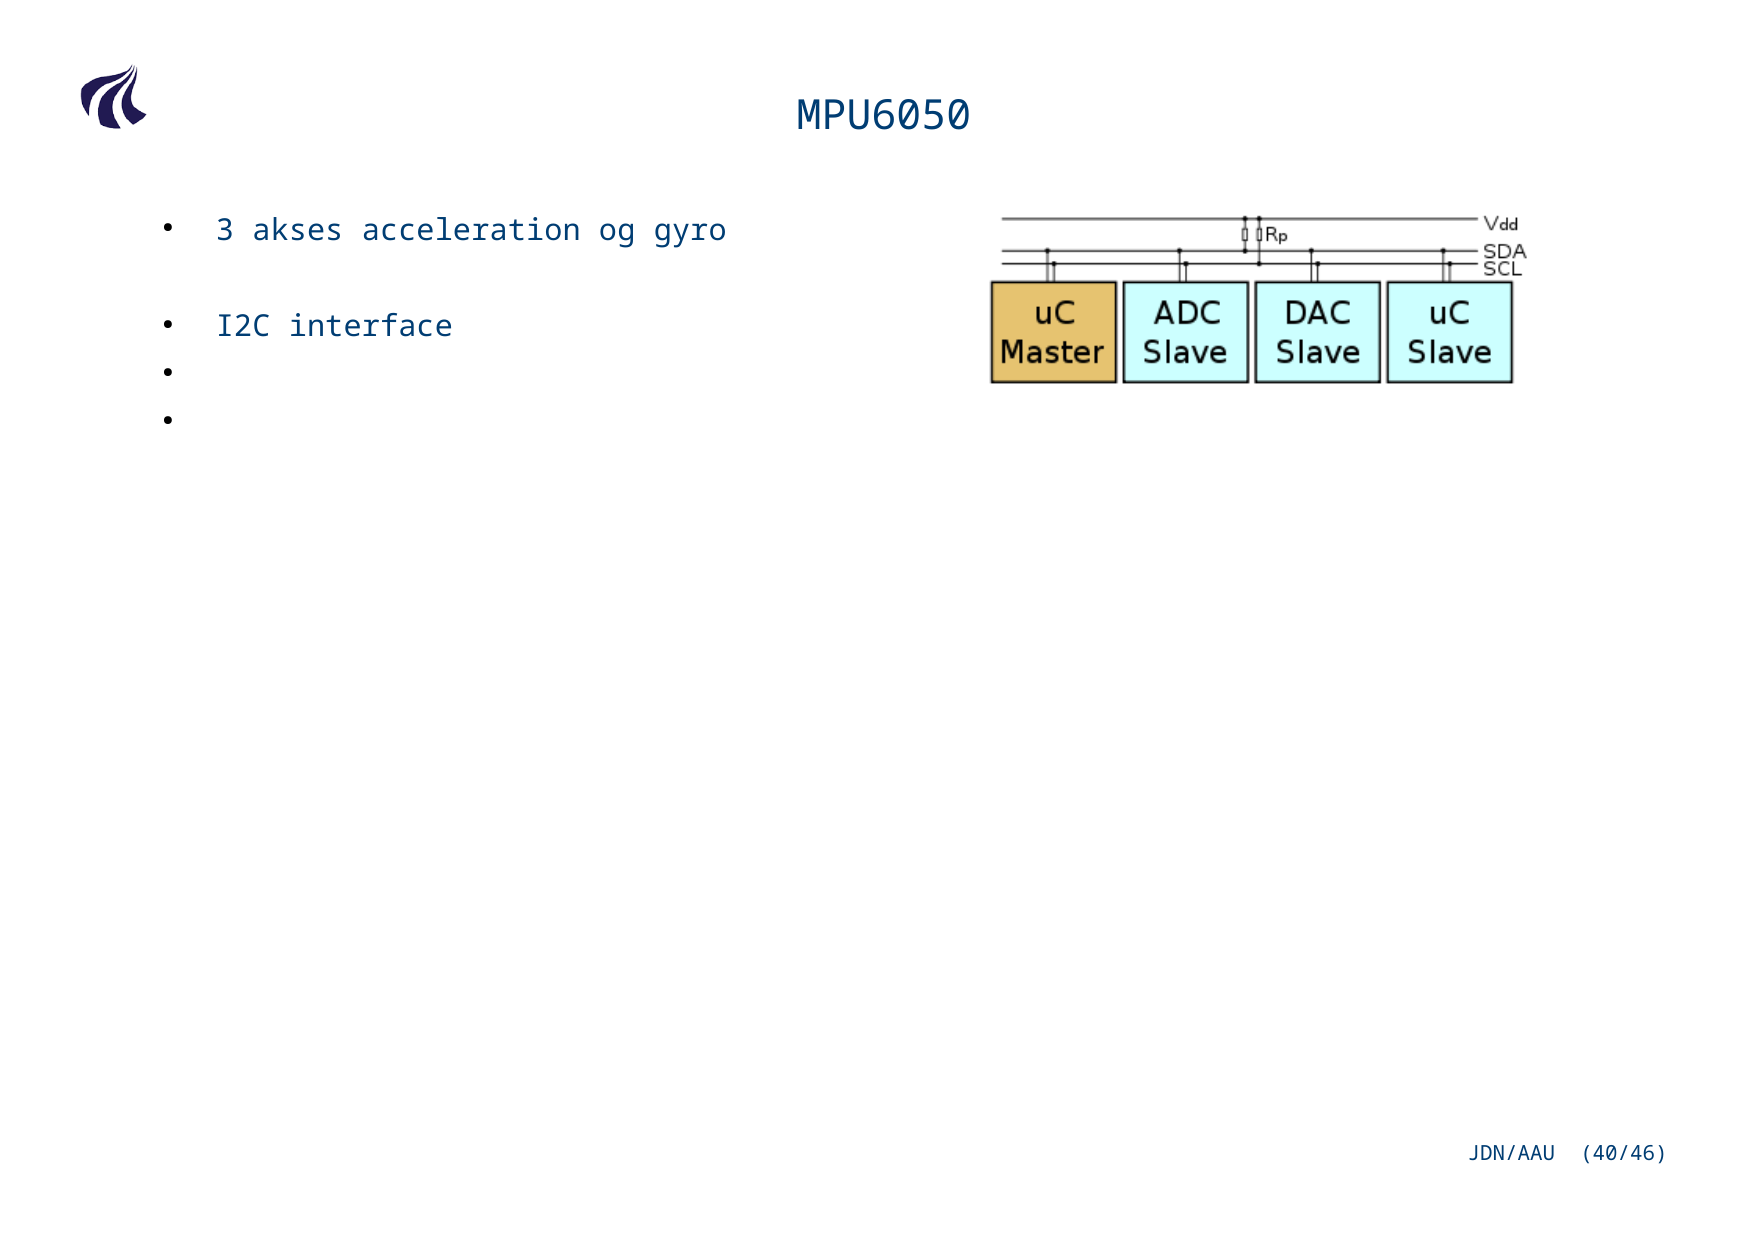

# MPU6050
3 akses acceleration og gyro
I2C interface